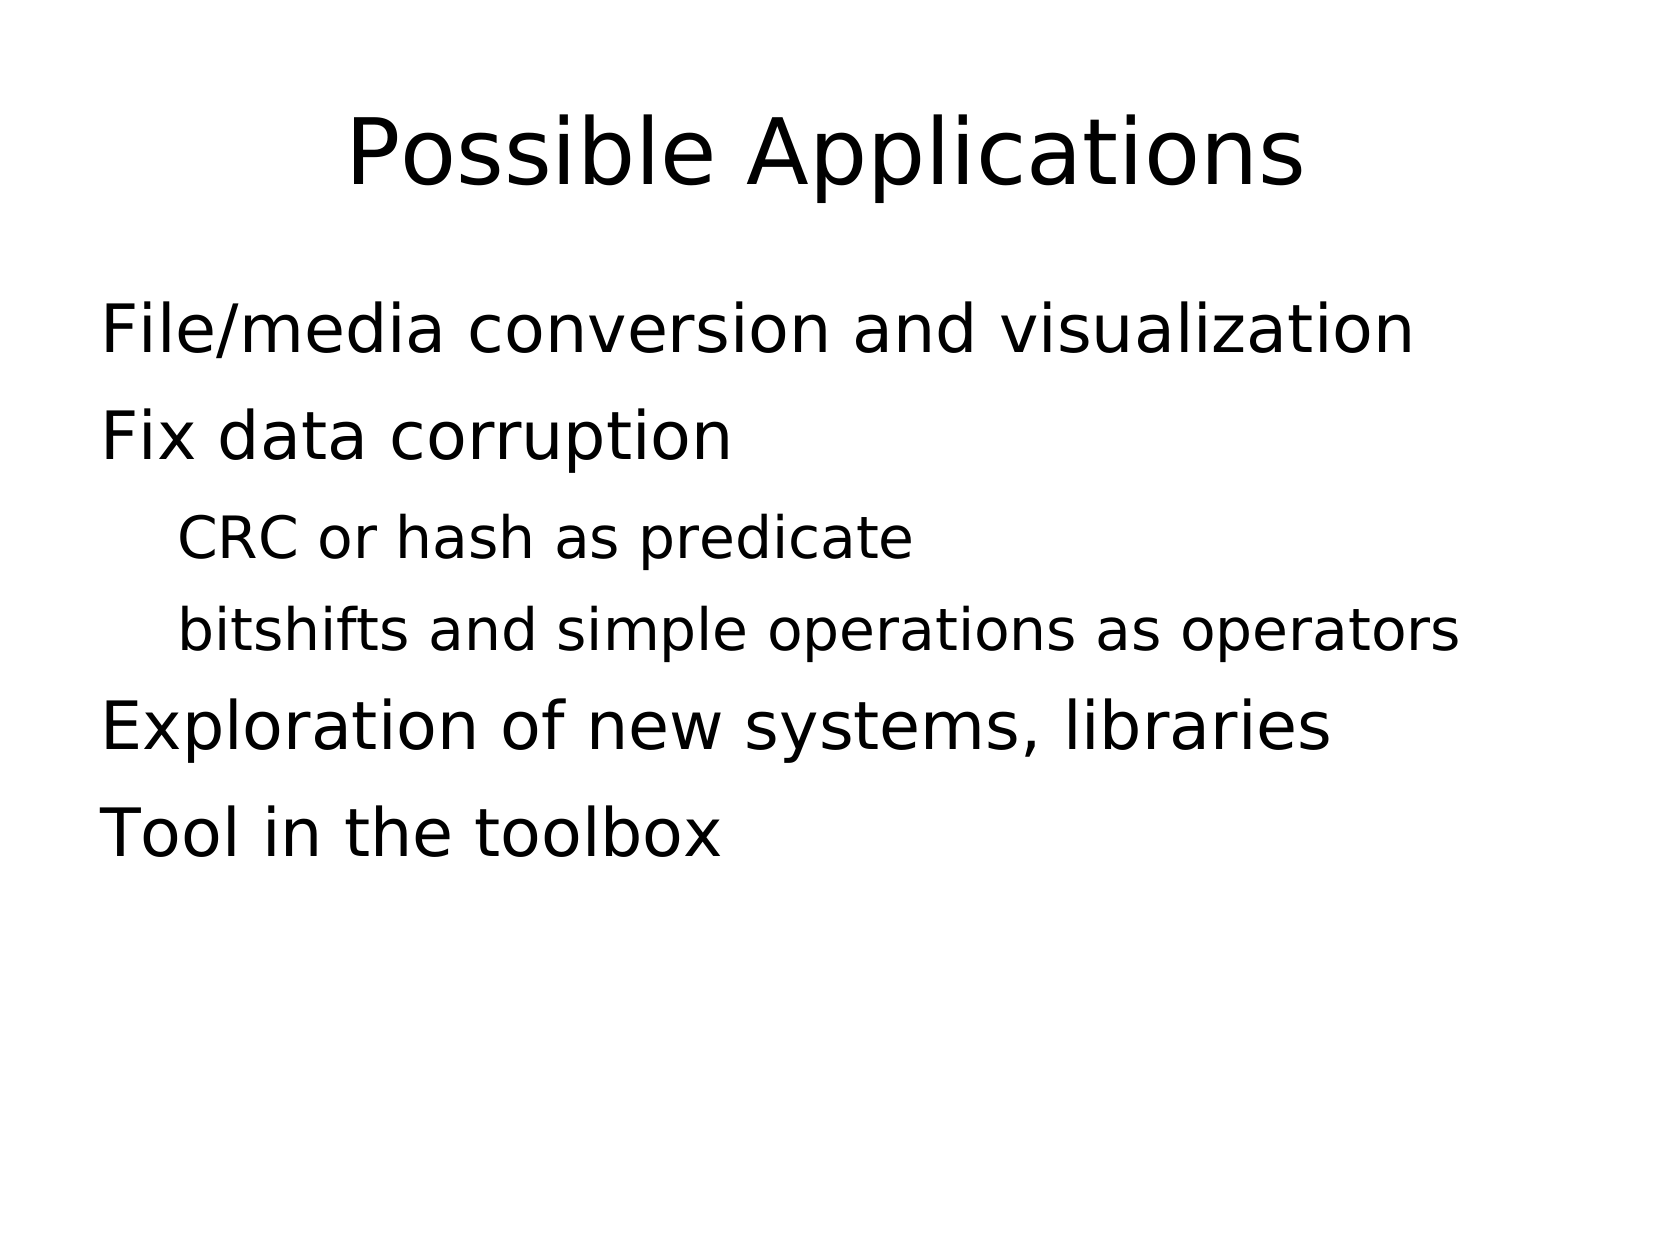

# Possible Applications
File/media conversion and visualization
Fix data corruption
CRC or hash as predicate
bitshifts and simple operations as operators
Exploration of new systems, libraries
Tool in the toolbox